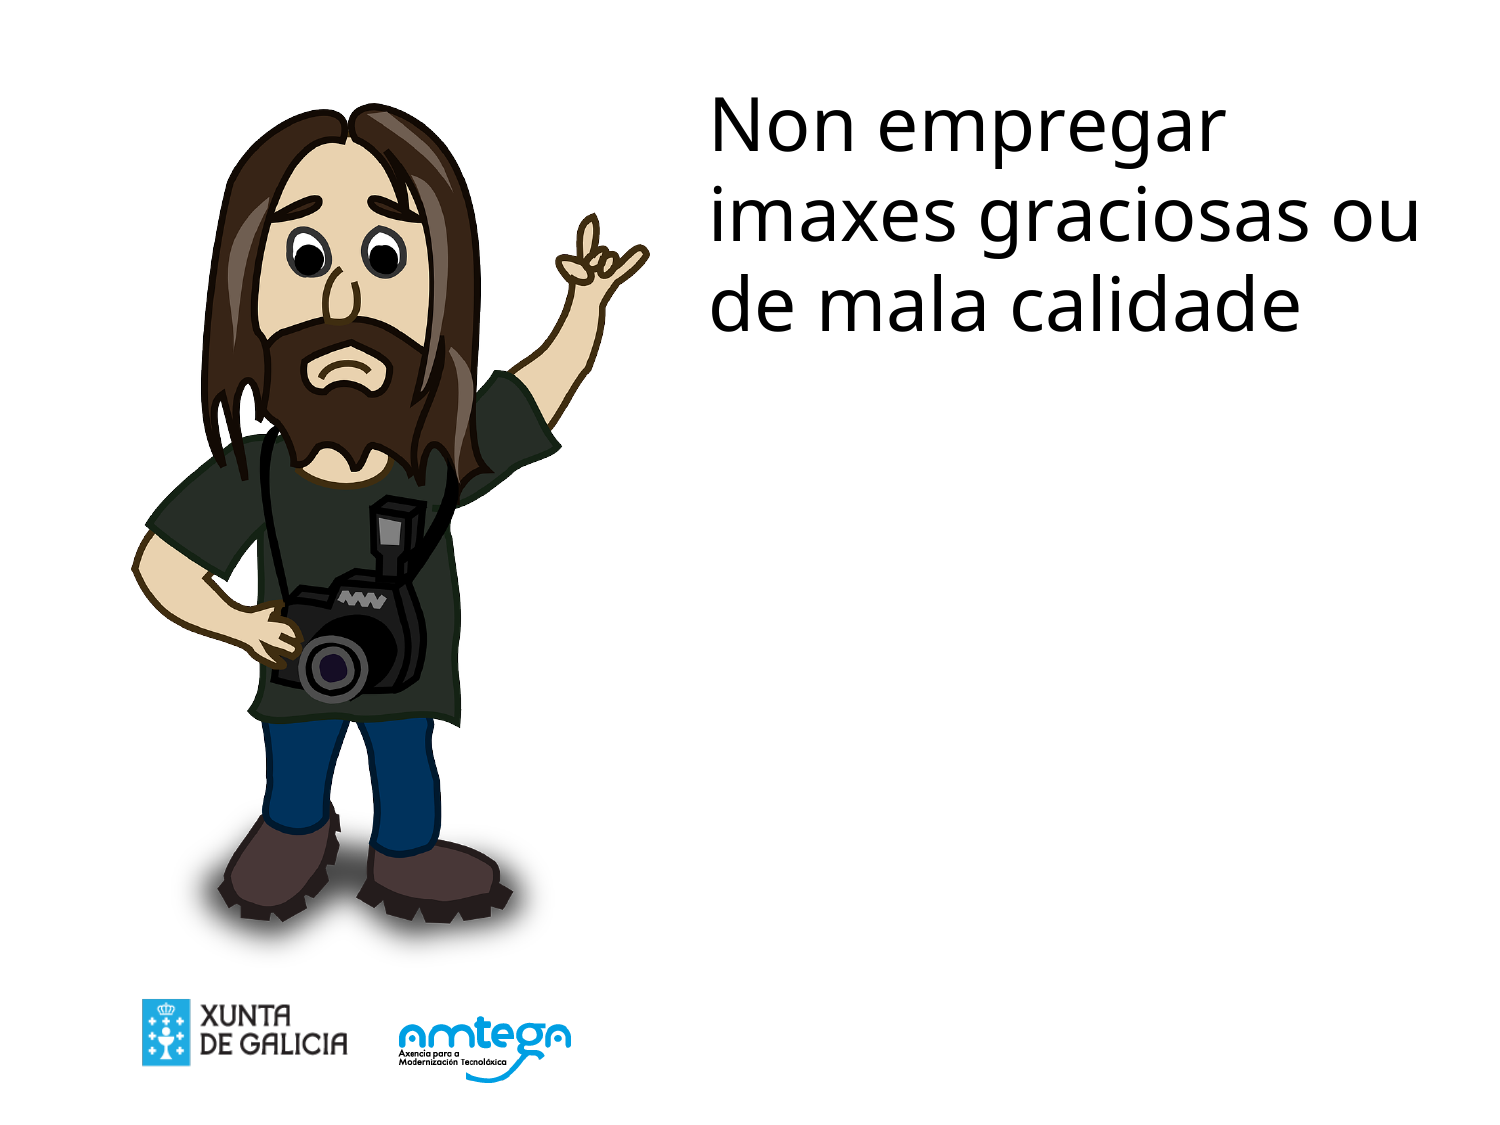

# Non empregar imaxes graciosas ou de mala calidade